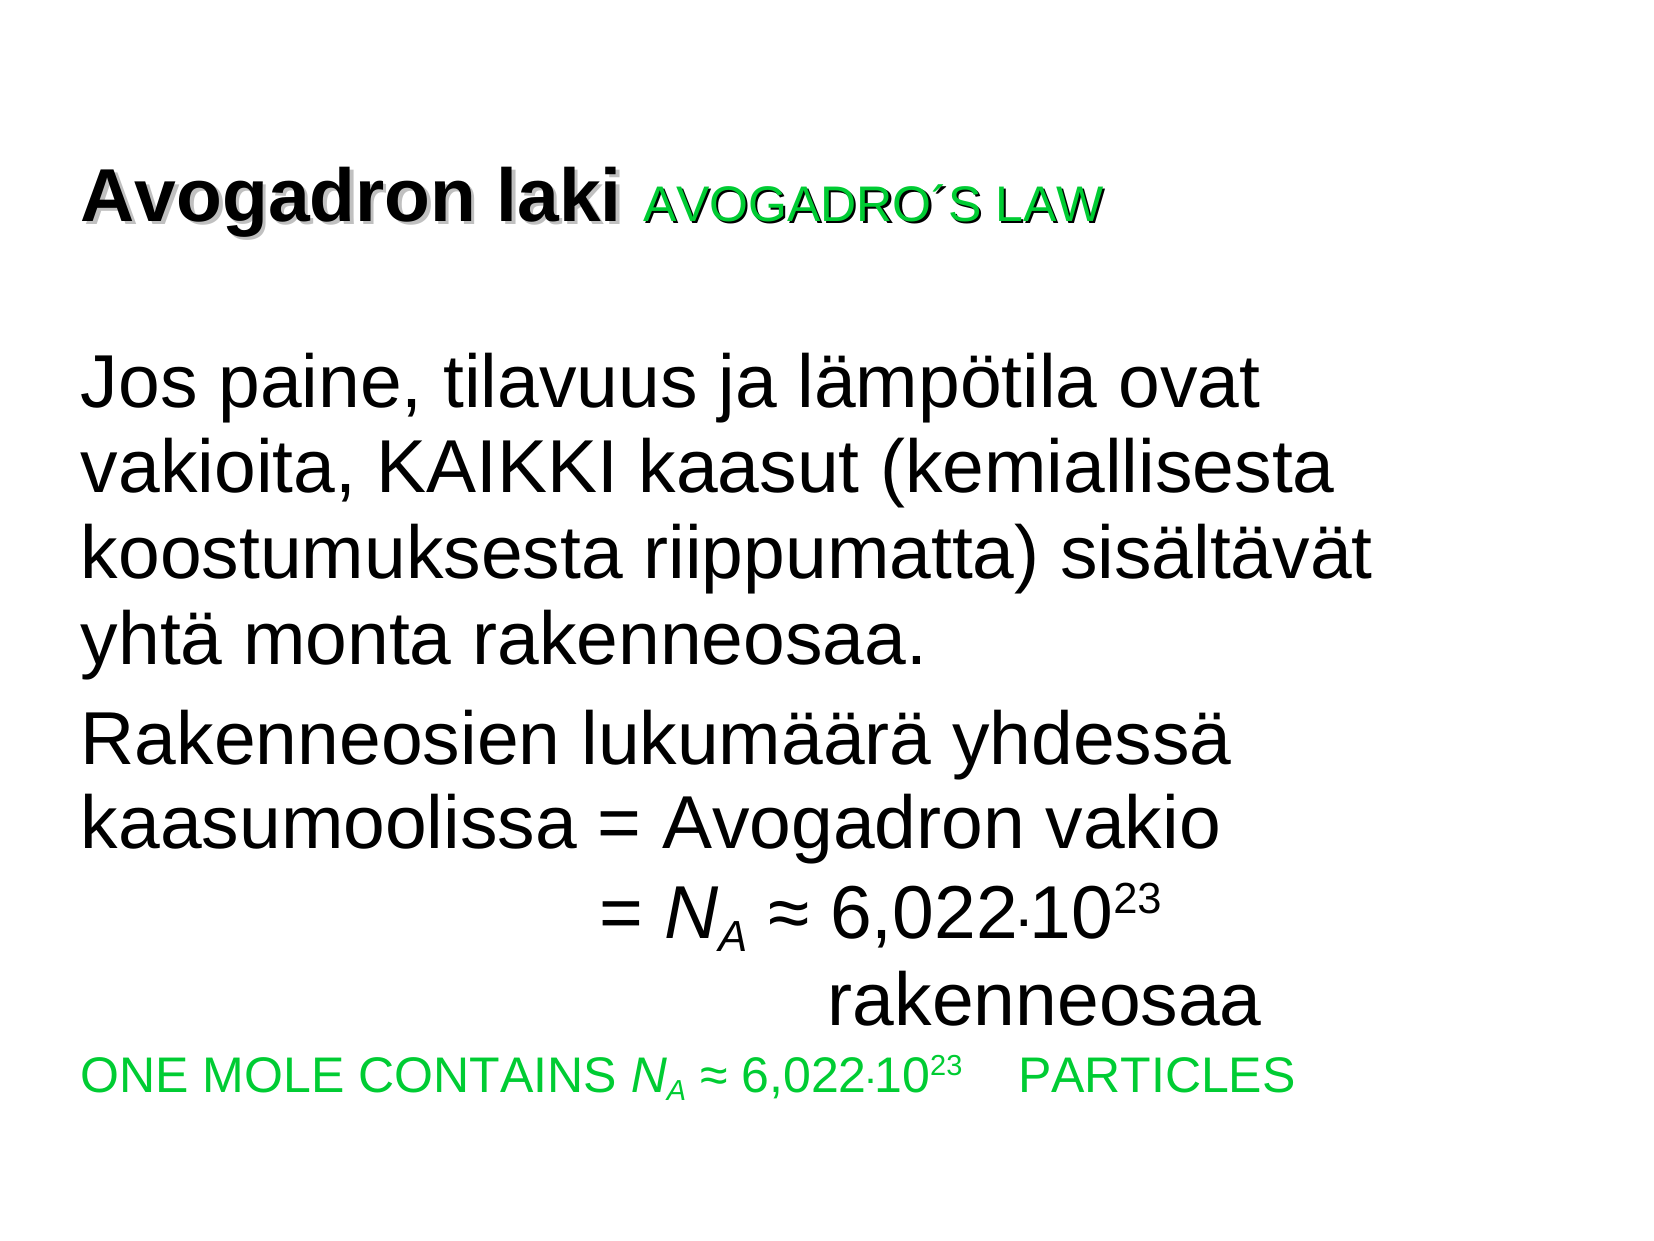

Avogadron laki AVOGADRO´S LAW
Jos paine, tilavuus ja lämpötila ovat
vakioita, KAIKKI kaasut (kemiallisesta
koostumuksesta riippumatta) sisältävät
yhtä monta rakenneosaa.
Rakenneosien lukumäärä yhdessä
kaasumoolissa = Avogadron vakio
 = NA ≈ 6,022.1023
 rakenneosaa
ONE MOLE CONTAINS NA ≈ 6,022.1023 PARTICLES